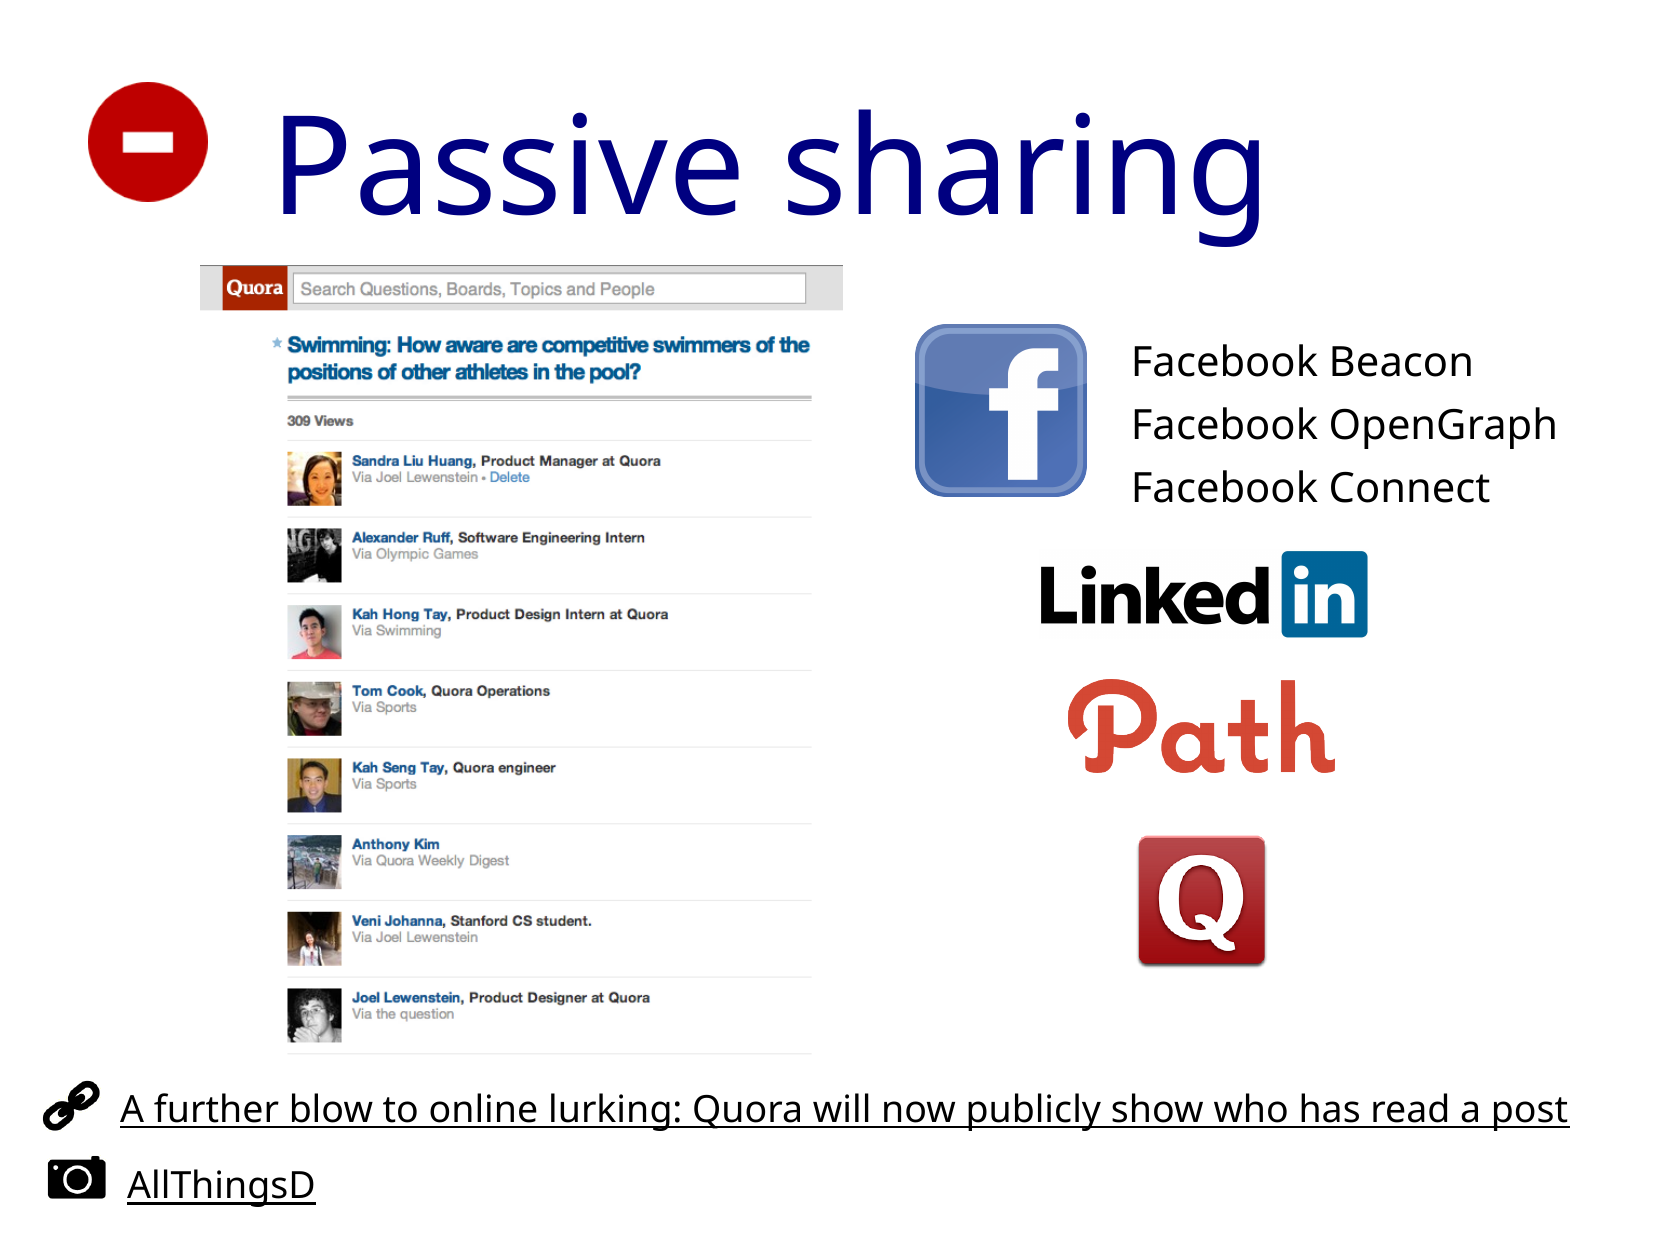

Passive sharing
Facebook Beacon
Facebook OpenGraph
Facebook Connect
A further blow to online lurking: Quora will now publicly show who has read a post
AllThingsD